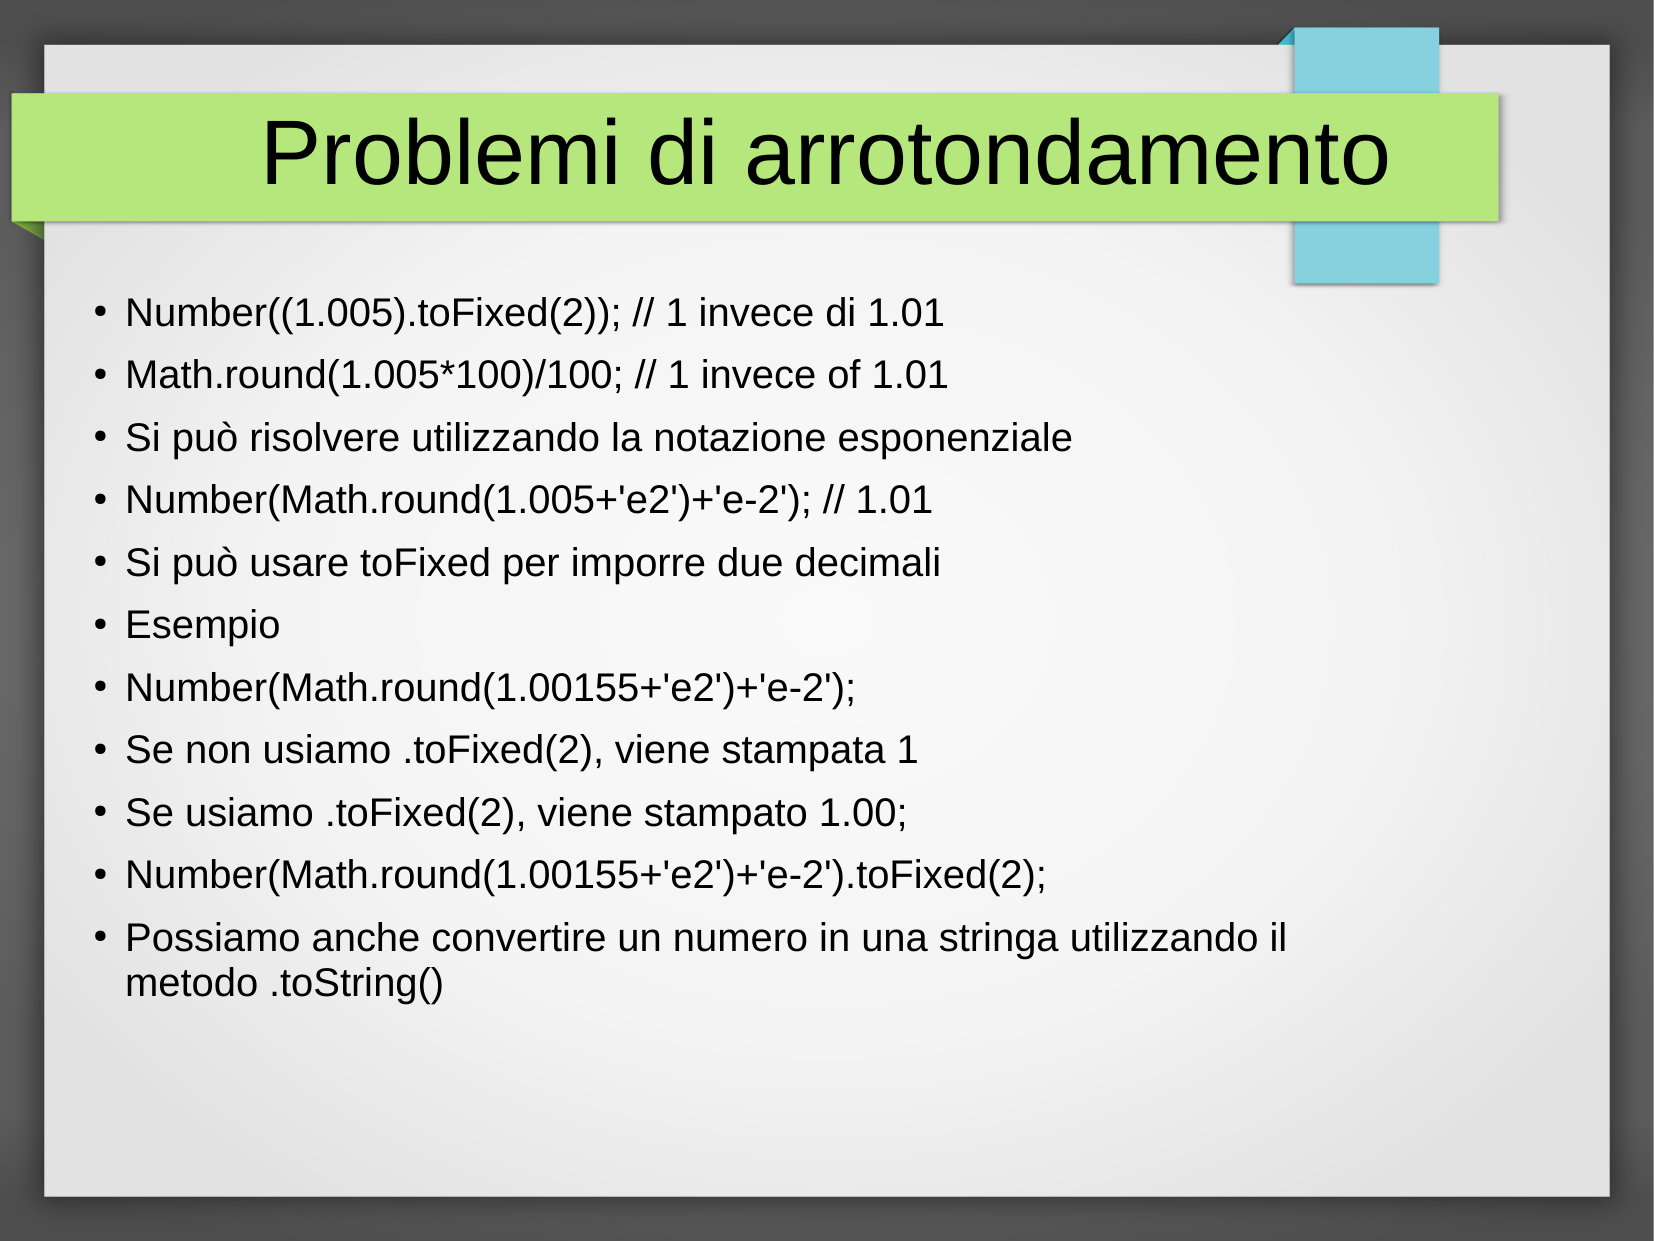

# Problemi di arrotondamento
Number((1.005).toFixed(2)); // 1 invece di 1.01
Math.round(1.005*100)/100; // 1 invece of 1.01
Si può risolvere utilizzando la notazione esponenziale
Number(Math.round(1.005+'e2')+'e-2'); // 1.01
Si può usare toFixed per imporre due decimali
Esempio
Number(Math.round(1.00155+'e2')+'e-2');
Se non usiamo .toFixed(2), viene stampata 1
Se usiamo .toFixed(2), viene stampato 1.00;
Number(Math.round(1.00155+'e2')+'e-2').toFixed(2);
Possiamo anche convertire un numero in una stringa utilizzando il metodo .toString()